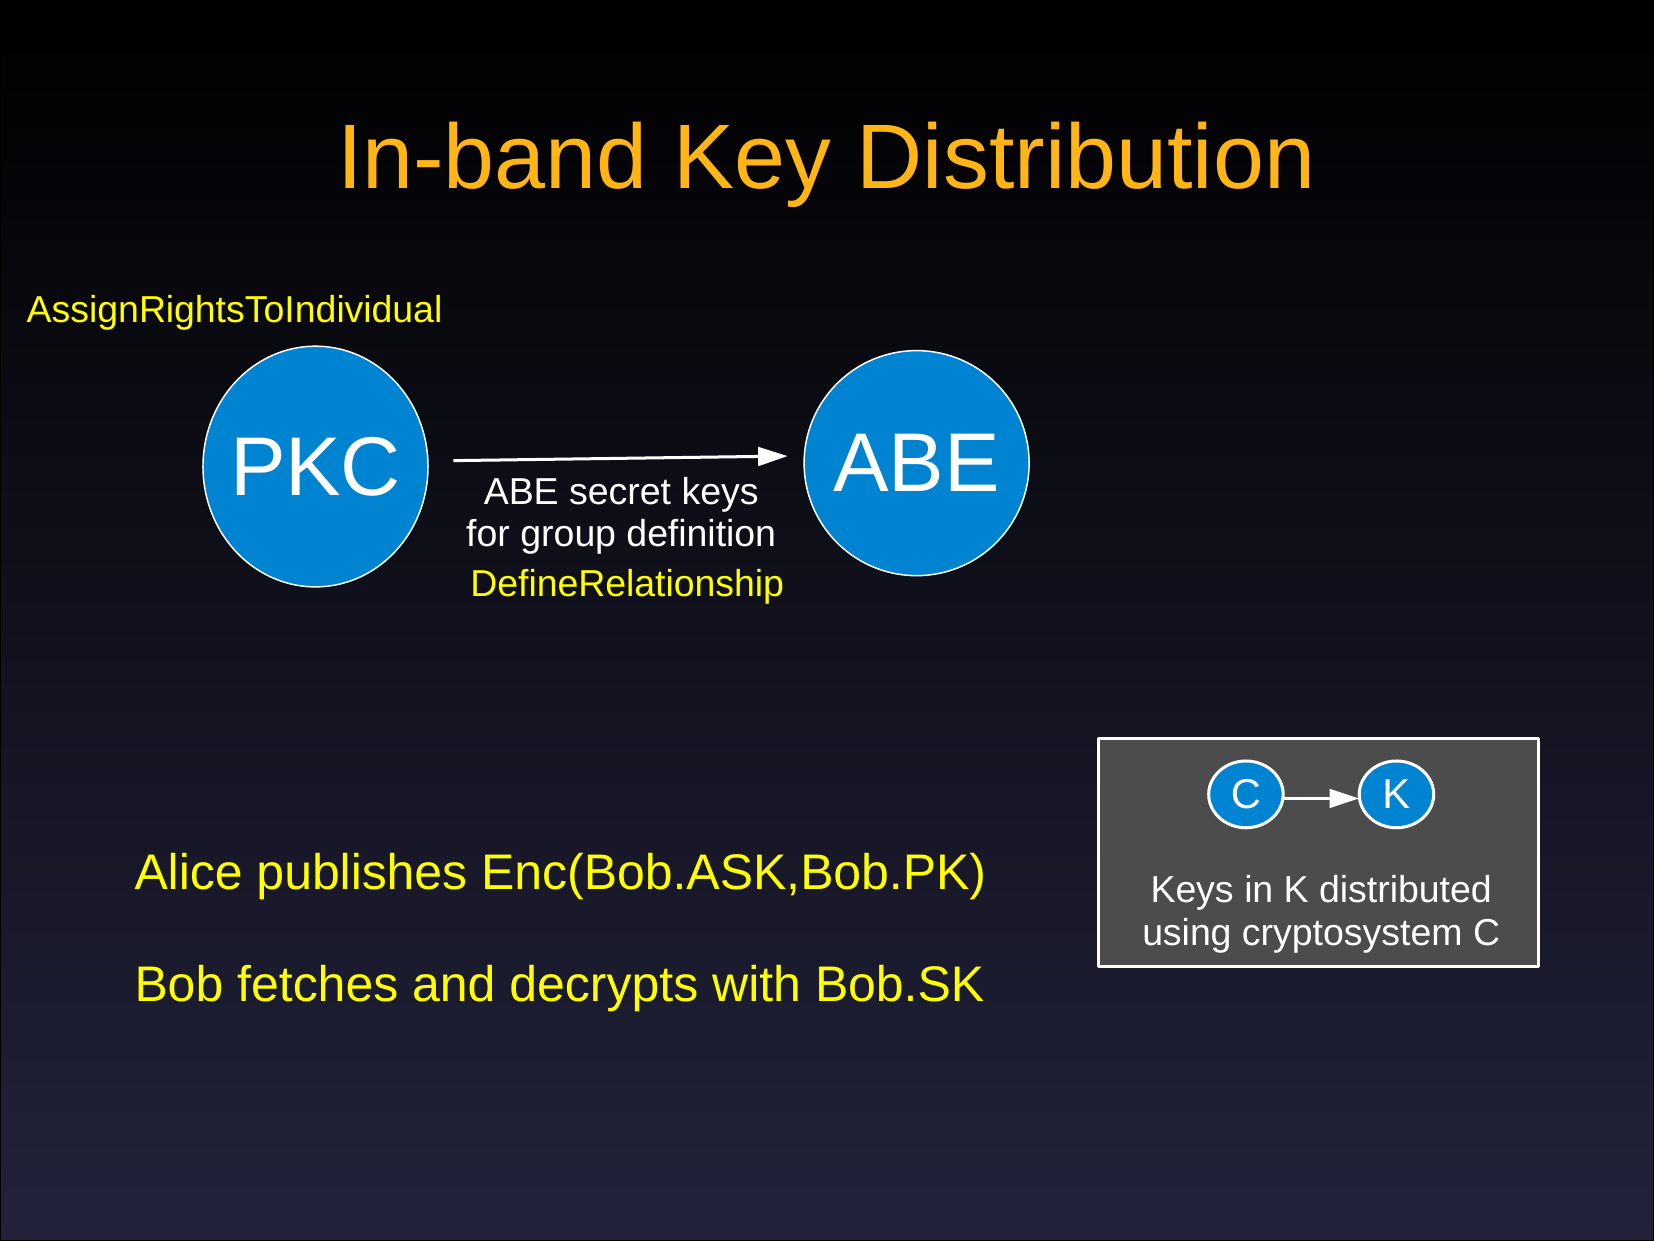

# In-band Key Distribution
AssignRightsToIndividual
PKC
ABE
ABE secret keys
for group definition
DefineRelationship
C
K
Keys in K distributed
using cryptosystem C
Alice publishes Enc(Bob.ASK,Bob.PK)
Bob fetches and decrypts with Bob.SK